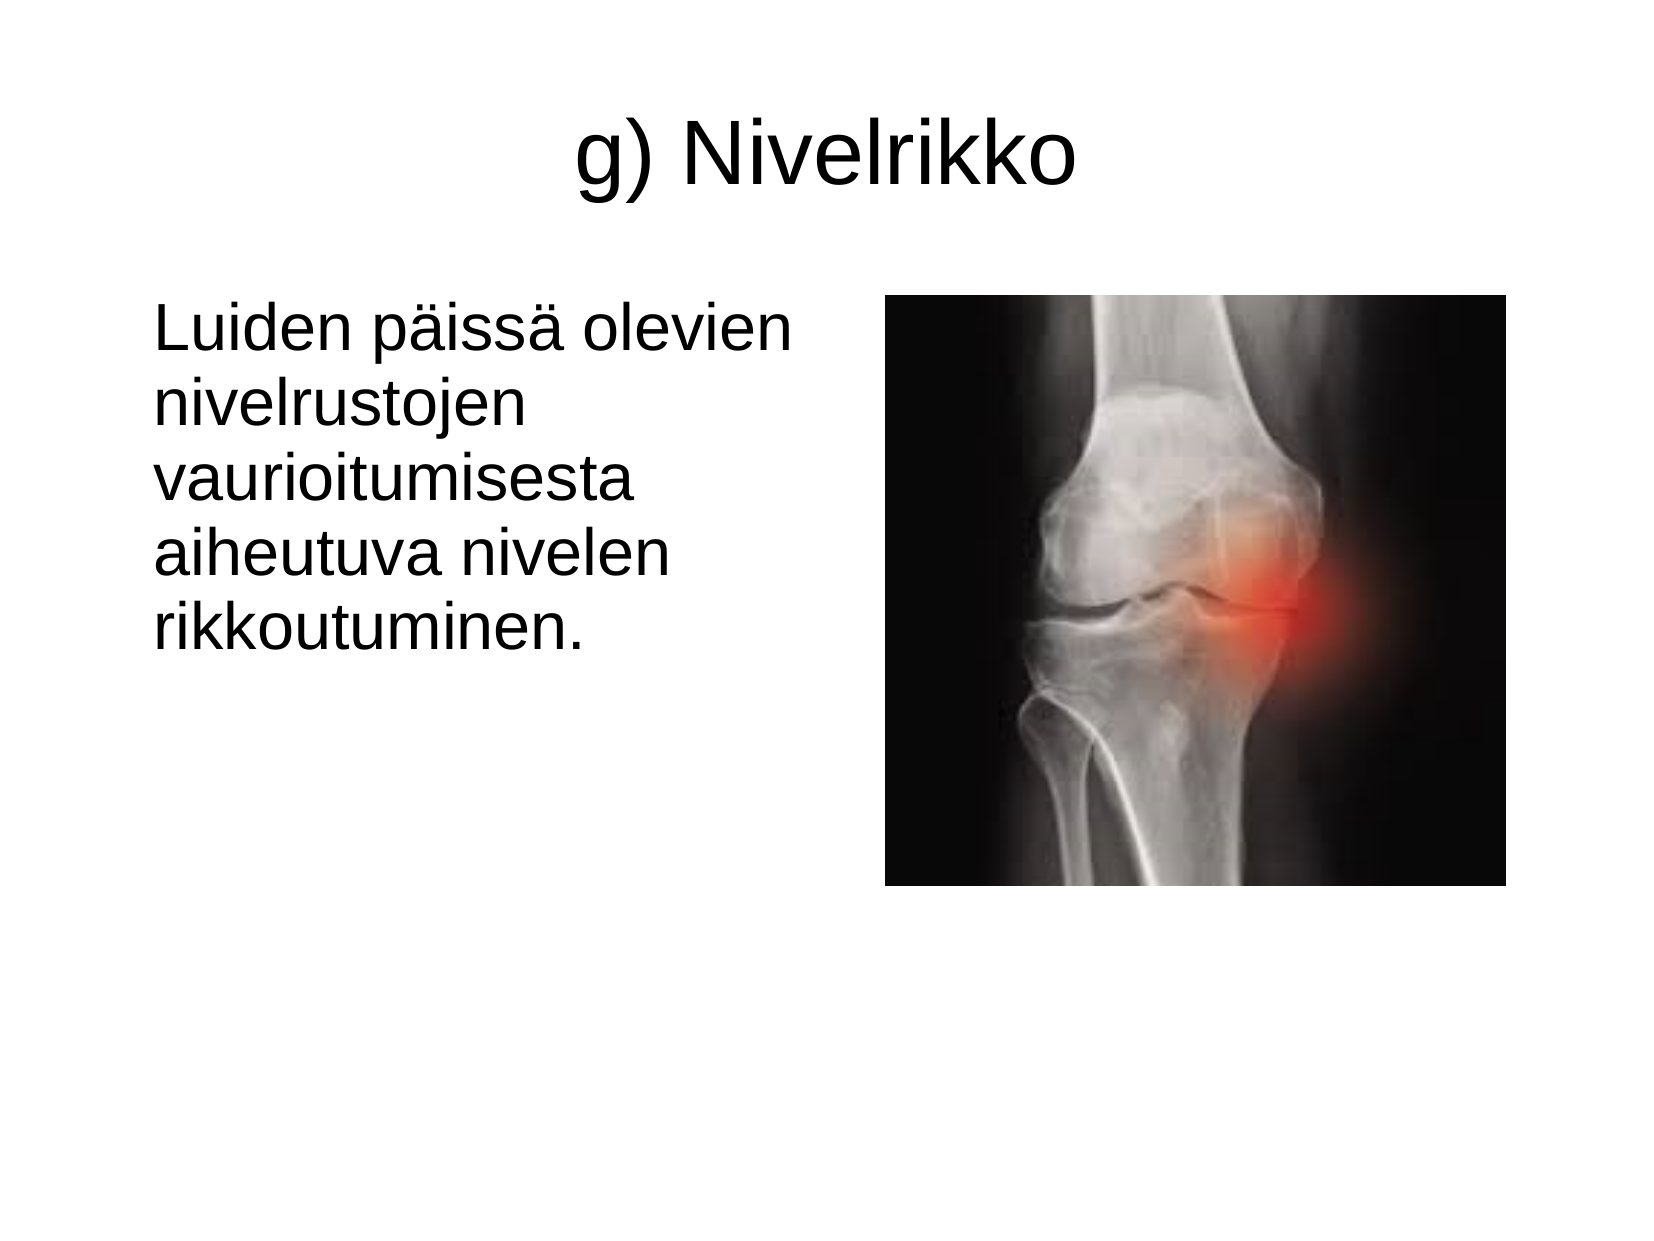

# g) Nivelrikko
Luiden päissä olevien nivelrustojen vaurioitumisesta aiheutuva nivelen rikkoutuminen.